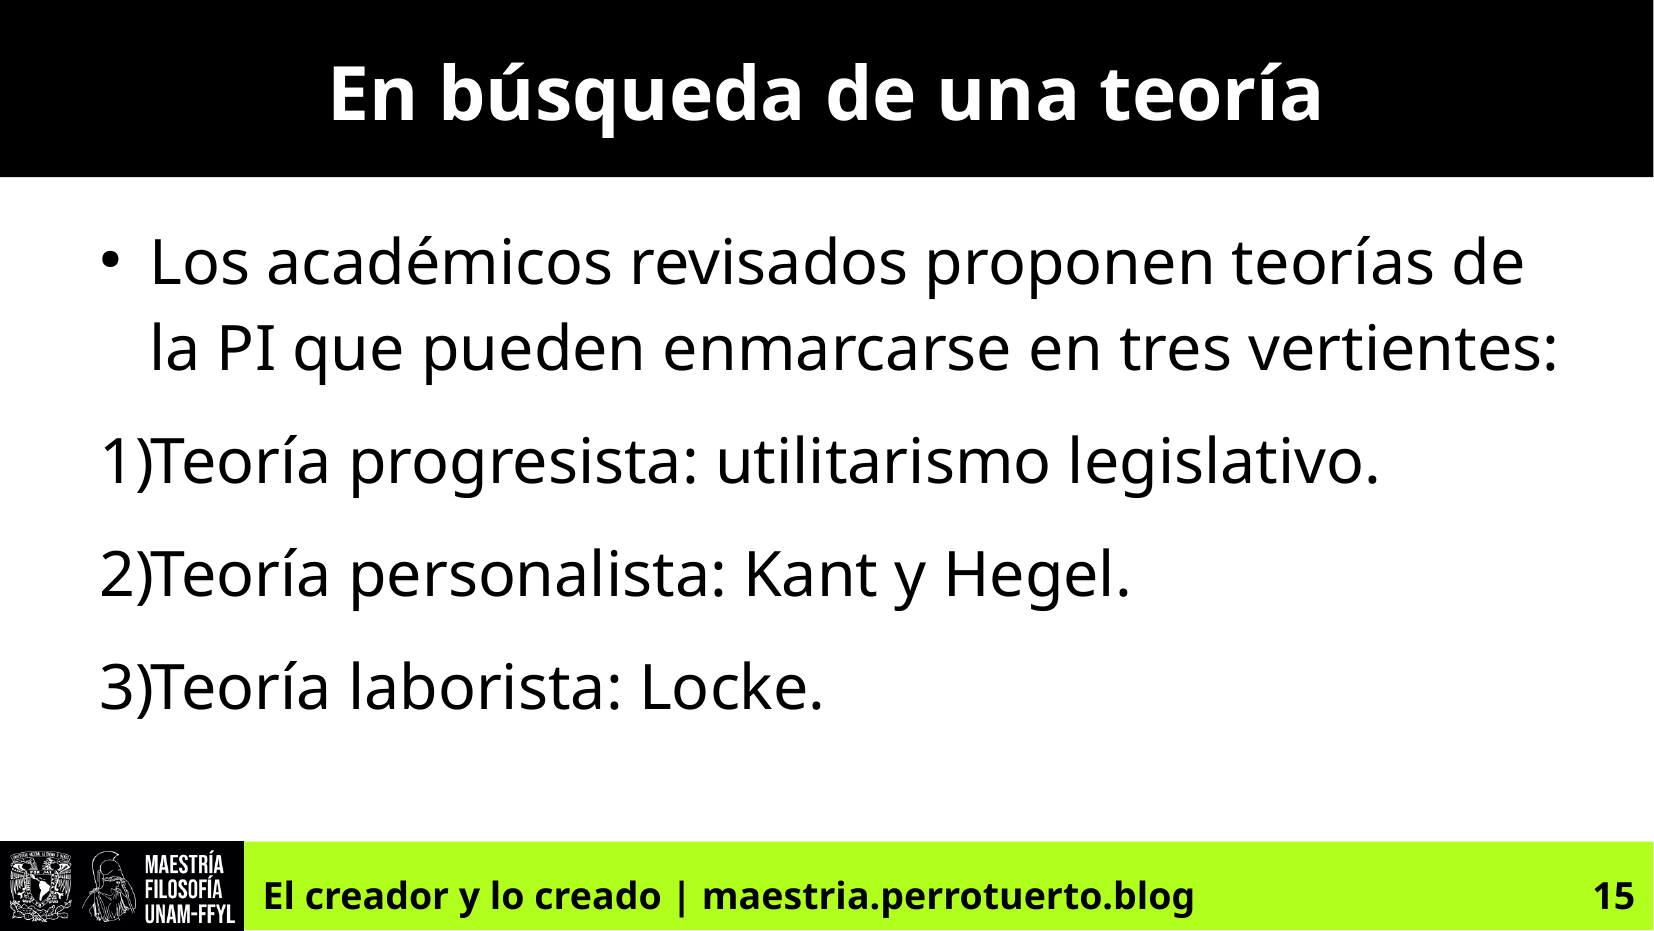

# En búsqueda de una teoría
Los académicos revisados proponen teorías de la PI que pueden enmarcarse en tres vertientes:
Teoría progresista: utilitarismo legislativo.
Teoría personalista: Kant y Hegel.
Teoría laborista: Locke.